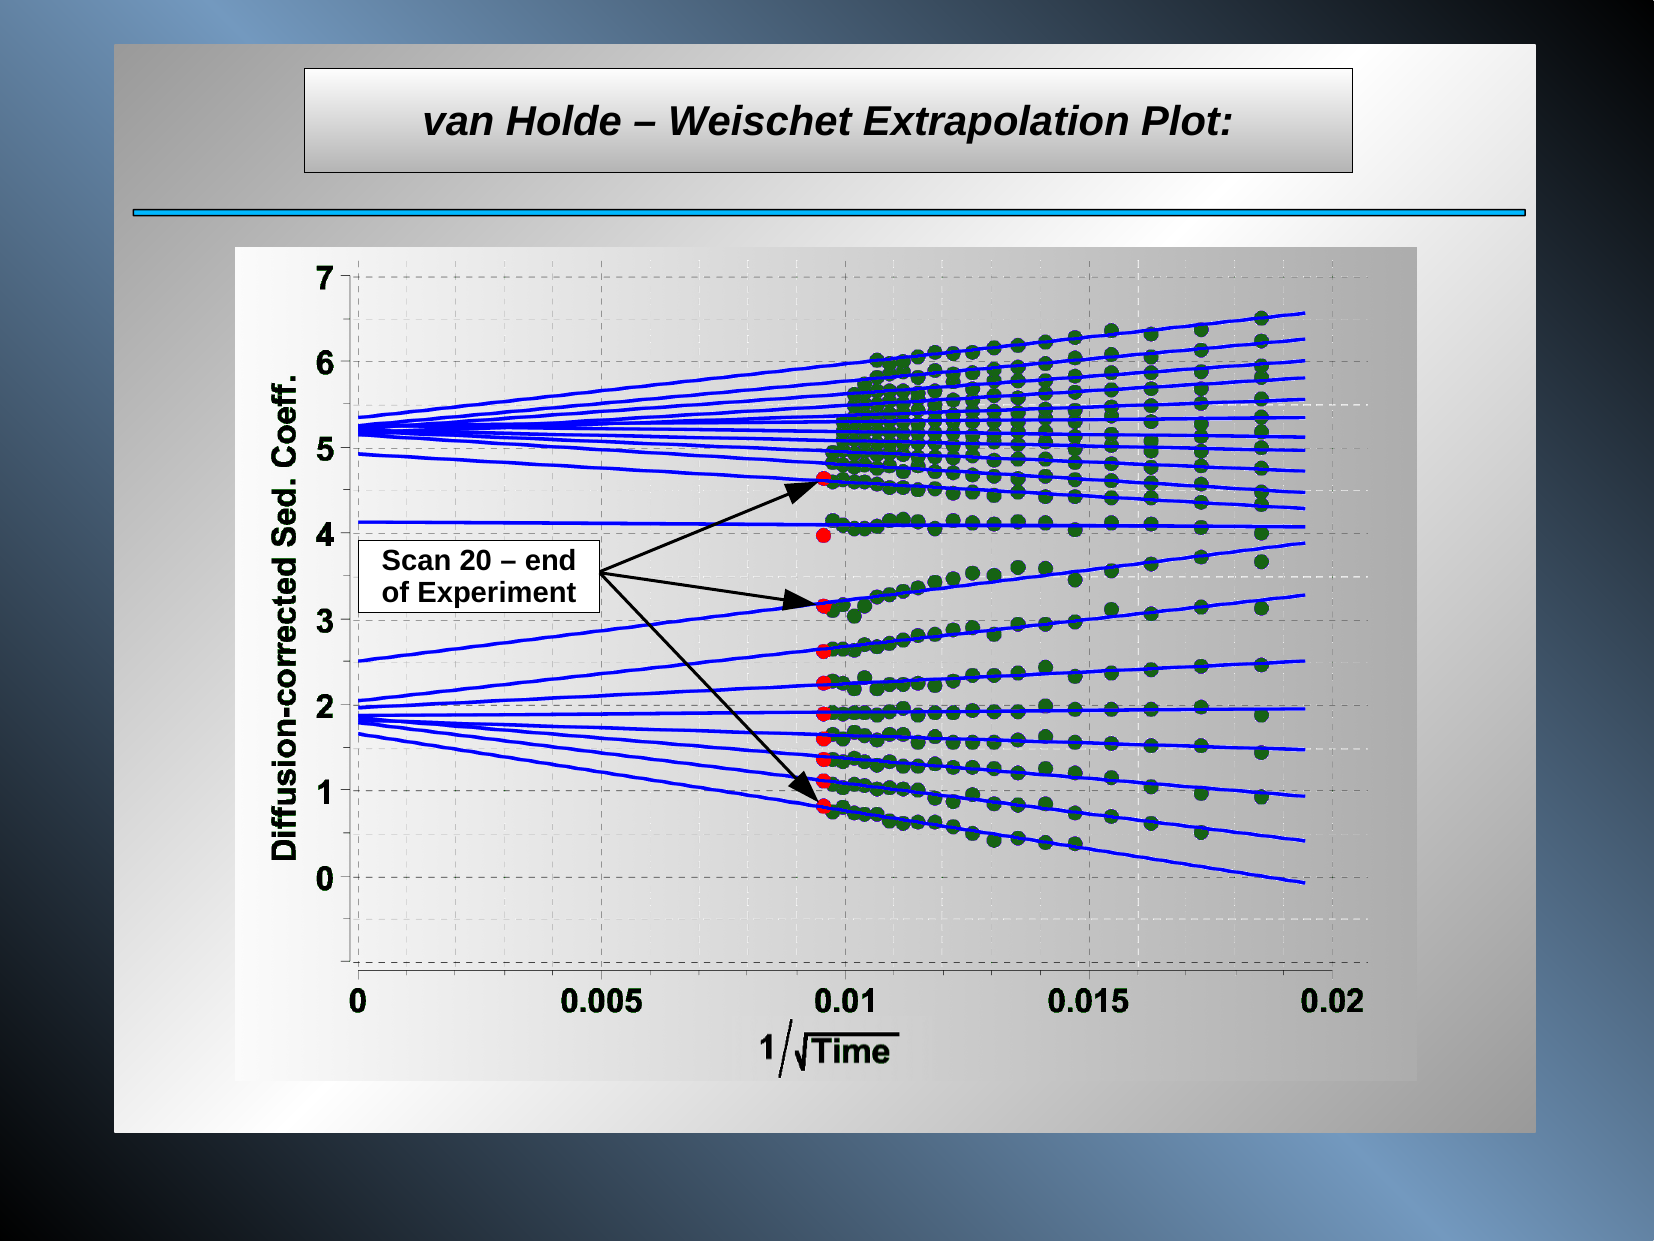

van Holde – Weischet Extrapolation Plot:
Scan 20 – end
of Experiment